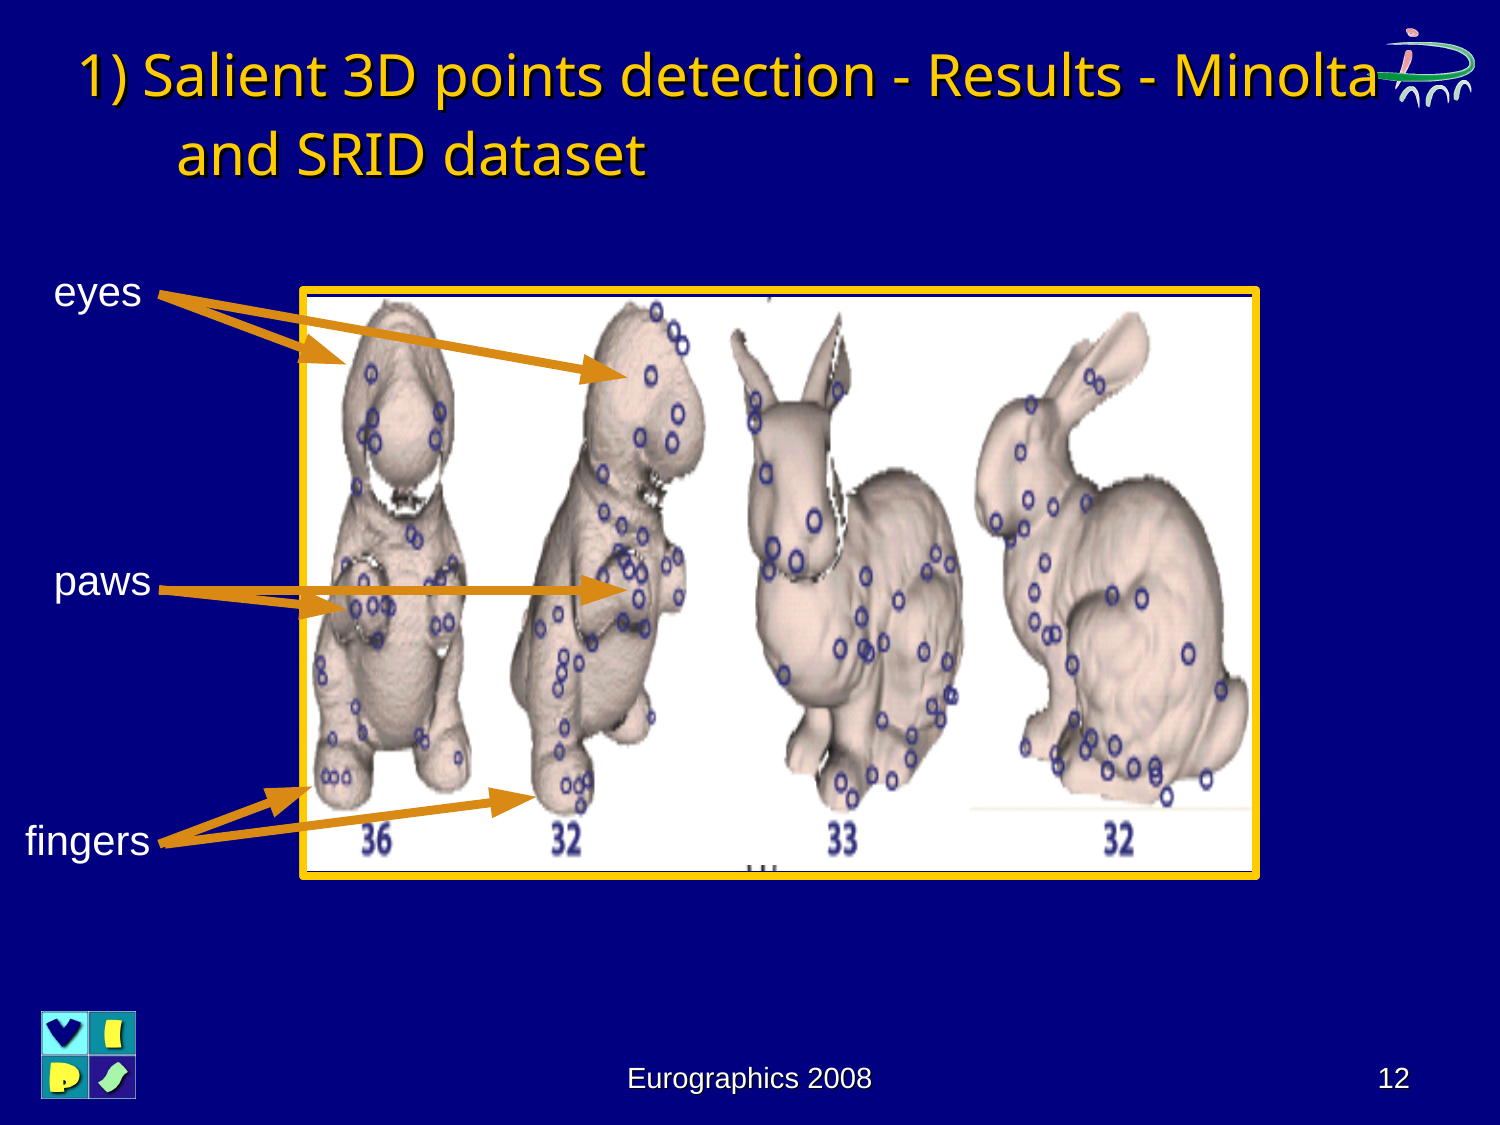

# 1) Salient 3D points detection - Results - Minolta and SRID dataset
eyes
paws
fingers
Eurographics 2008
12